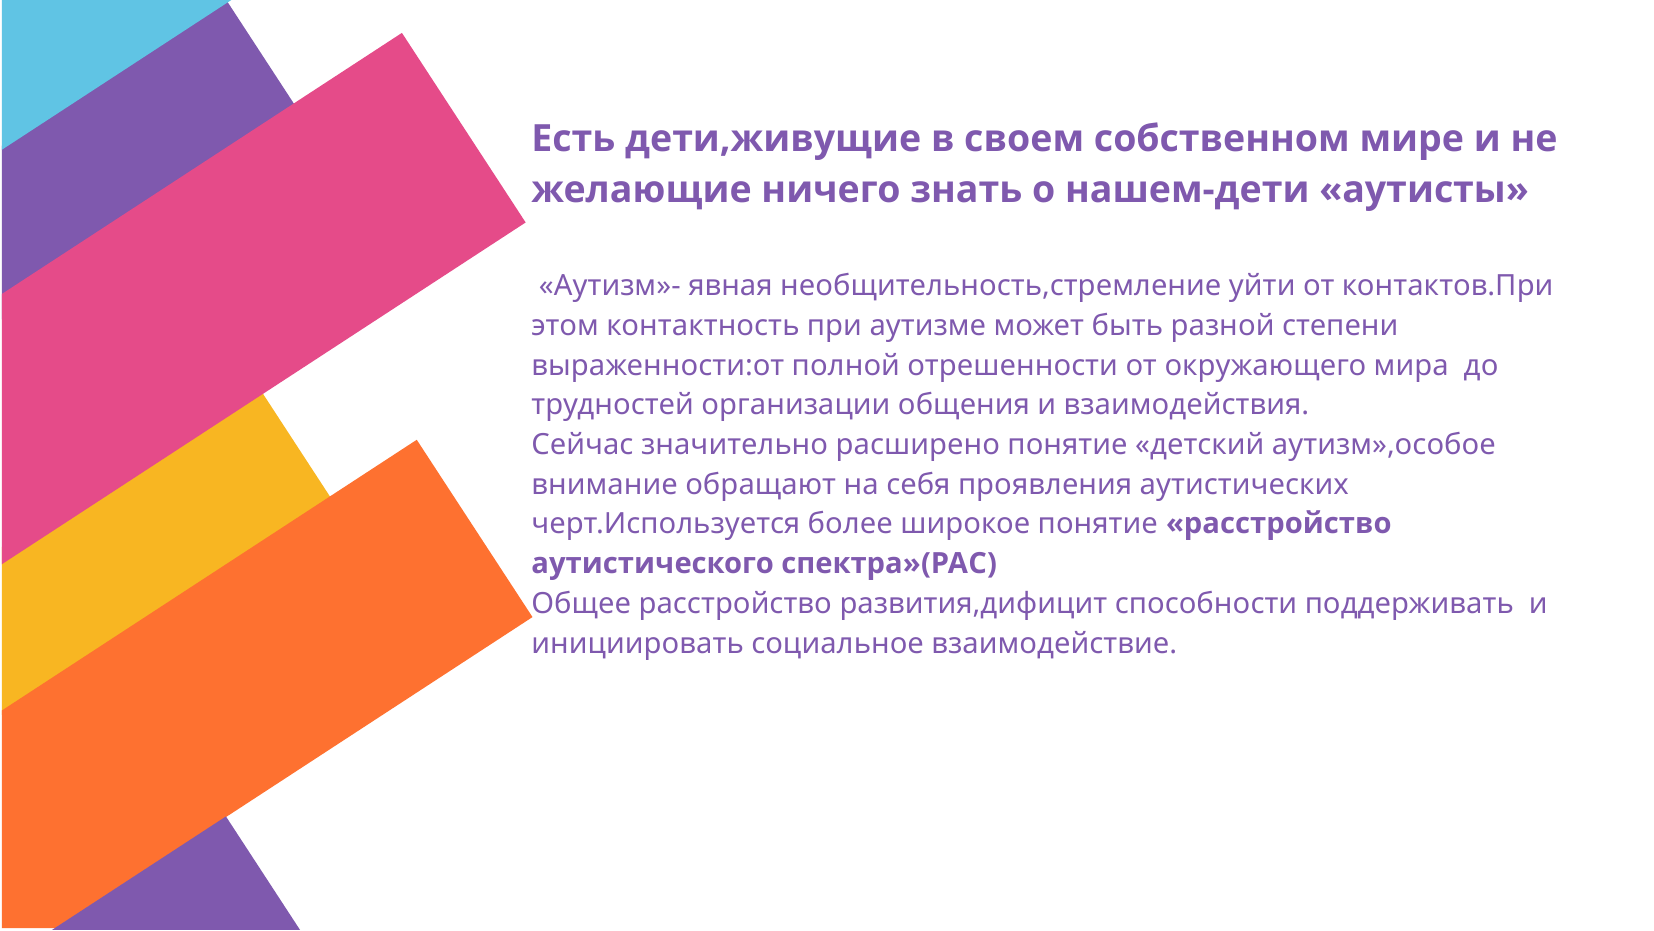

# Есть дети,живущие в своем собственном мире и не желающие ничего знать о нашем-дети «аутисты» «Аутизм»- явная необщительность,стремление уйти от контактов.При этом контактность при аутизме может быть разной степени выраженности:от полной отрешенности от окружающего мира до трудностей организации общения и взаимодействия. Сейчас значительно расширено понятие «детский аутизм»,особое внимание обращают на себя проявления аутистических черт.Используется более широкое понятие «расстройство аутистического спектра»(РАС) Общее расстройство развития,дифицит способности поддерживать и инициировать социальное взаимодействие.